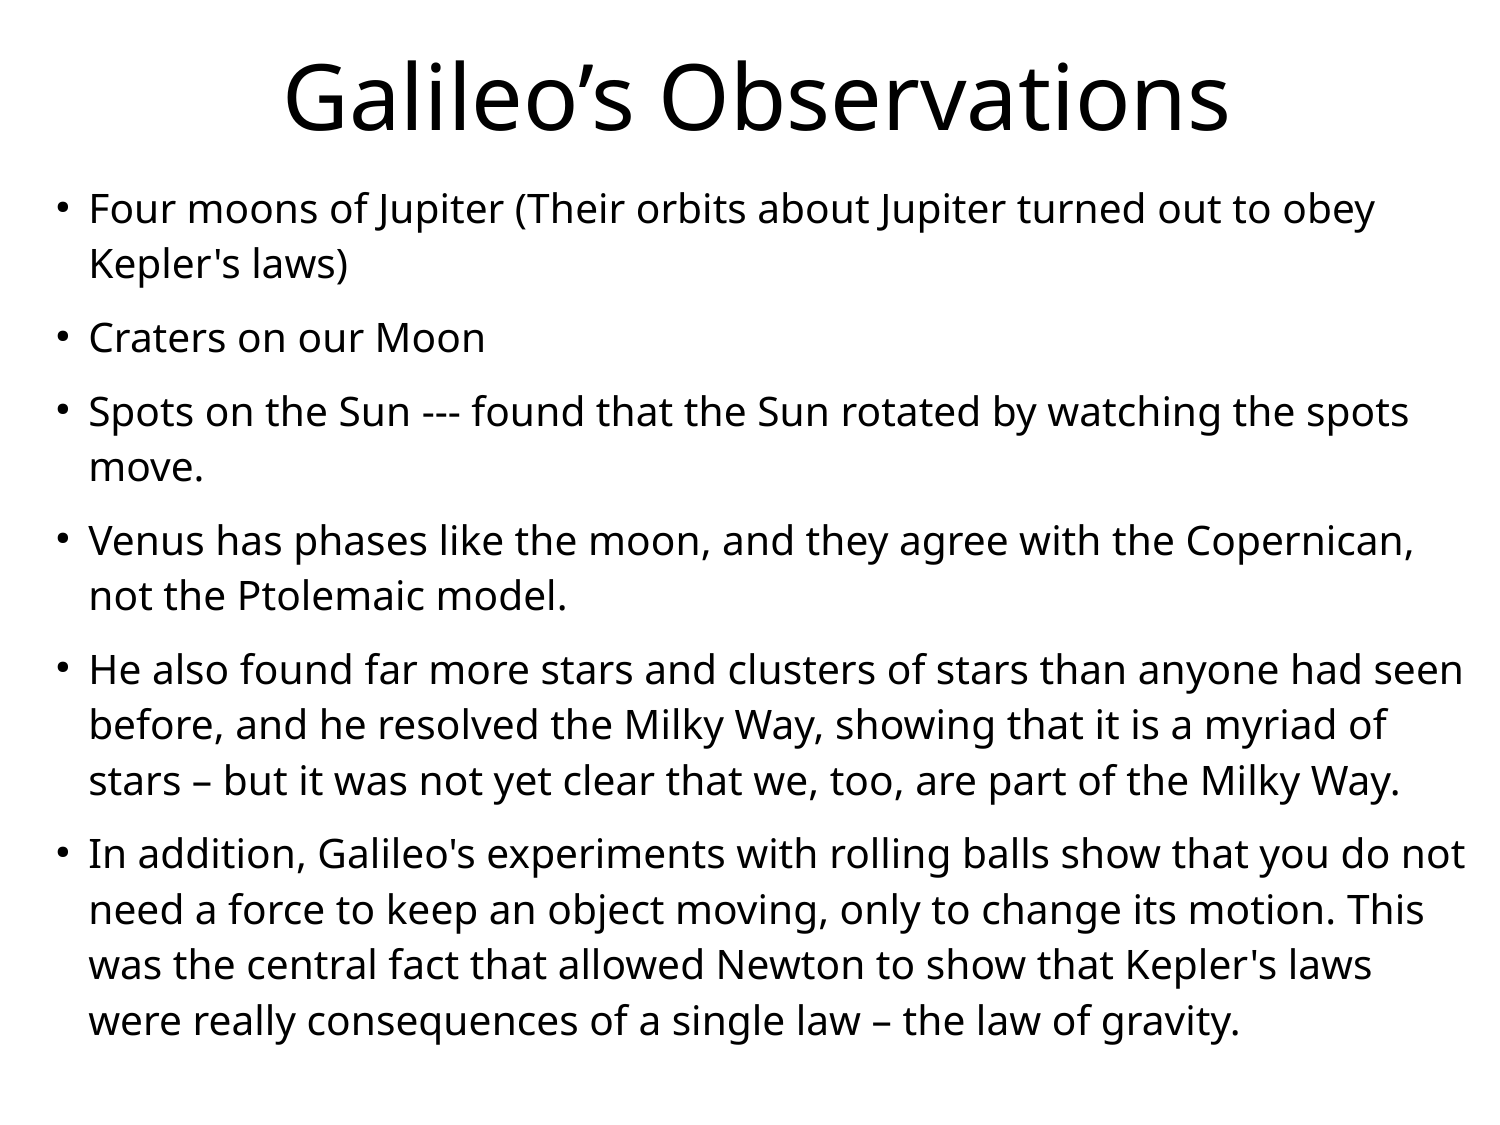

# Galileo’s Observations
Four moons of Jupiter (Their orbits about Jupiter turned out to obey Kepler's laws)
Craters on our Moon
Spots on the Sun --- found that the Sun rotated by watching the spots move.
Venus has phases like the moon, and they agree with the Copernican, not the Ptolemaic model.
He also found far more stars and clusters of stars than anyone had seen before, and he resolved the Milky Way, showing that it is a myriad of stars – but it was not yet clear that we, too, are part of the Milky Way.
In addition, Galileo's experiments with rolling balls show that you do not need a force to keep an object moving, only to change its motion. This was the central fact that allowed Newton to show that Kepler's laws were really consequences of a single law – the law of gravity.